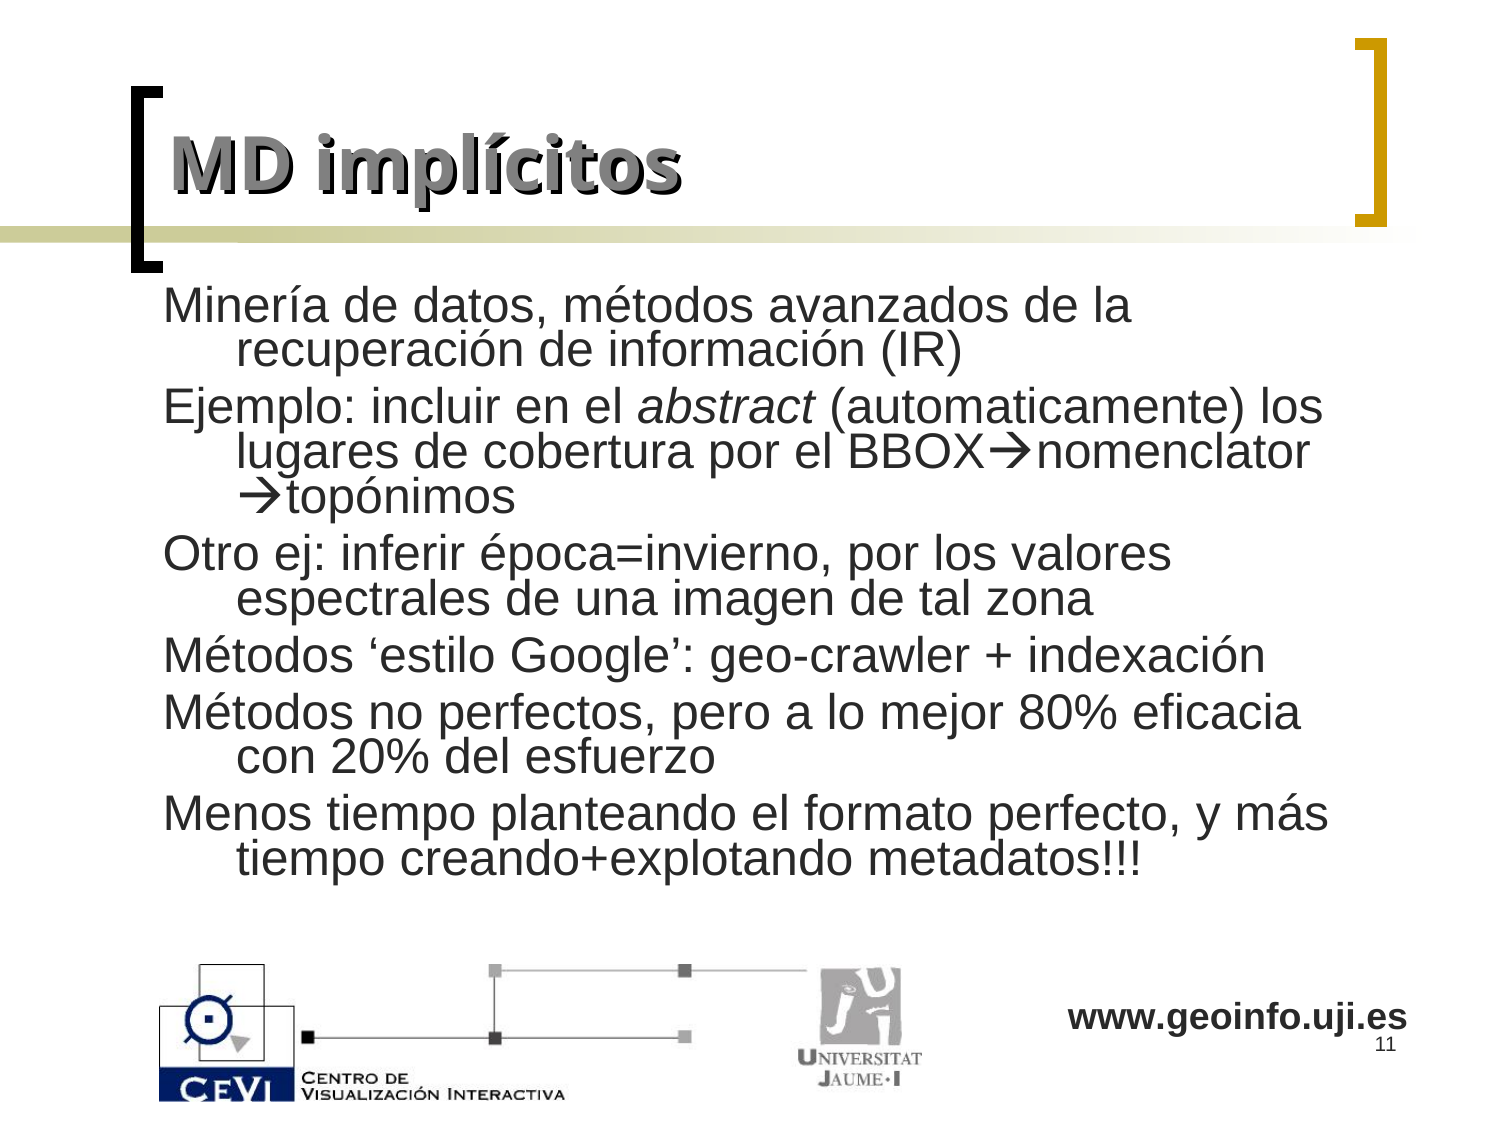

# MD implícitos
Minería de datos, métodos avanzados de la recuperación de información (IR)
Ejemplo: incluir en el abstract (automaticamente) los lugares de cobertura por el BBOXnomenclator topónimos
Otro ej: inferir época=invierno, por los valores espectrales de una imagen de tal zona
Métodos ‘estilo Google’: geo-crawler + indexación
Métodos no perfectos, pero a lo mejor 80% eficacia con 20% del esfuerzo
Menos tiempo planteando el formato perfecto, y más tiempo creando+explotando metadatos!!!
11